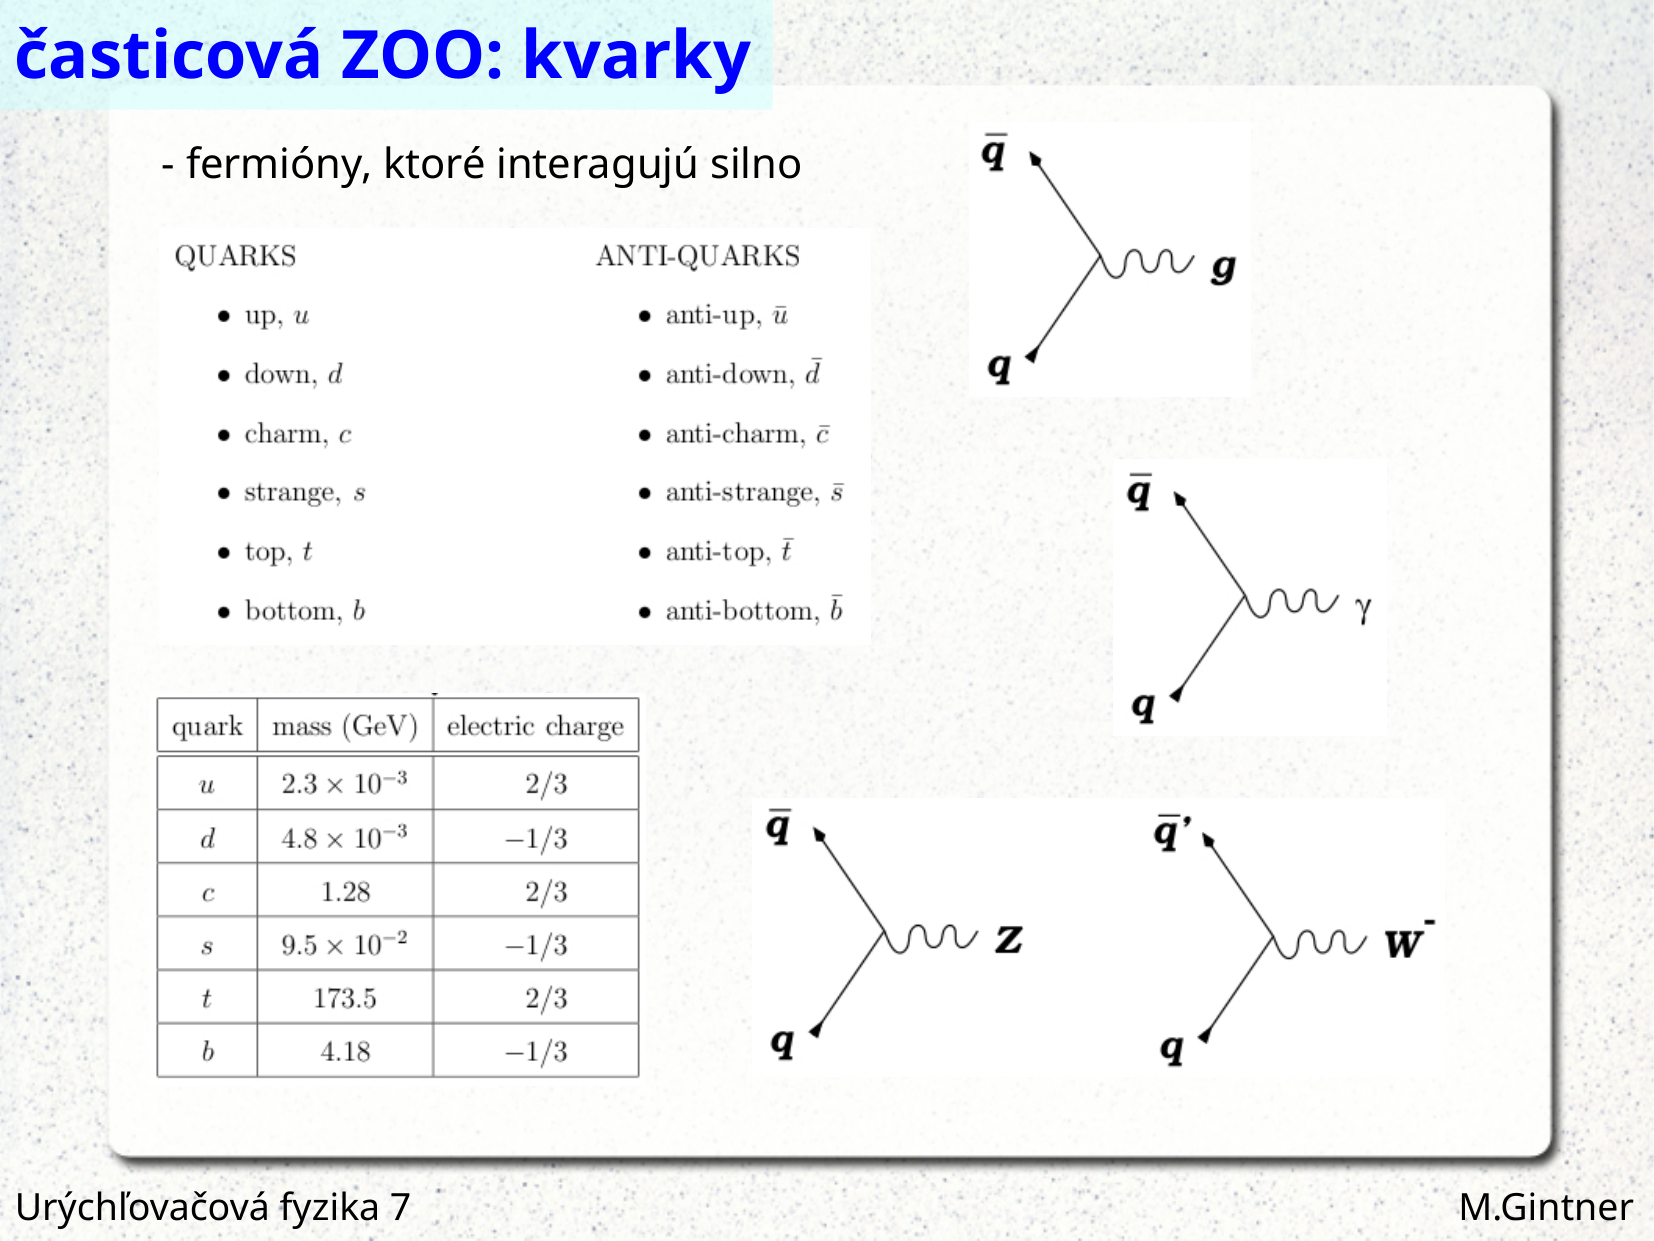

časticová ZOO: kvarky
- fermióny, ktoré interagujú silno
Urýchľovačová fyzika 7
M.Gintner